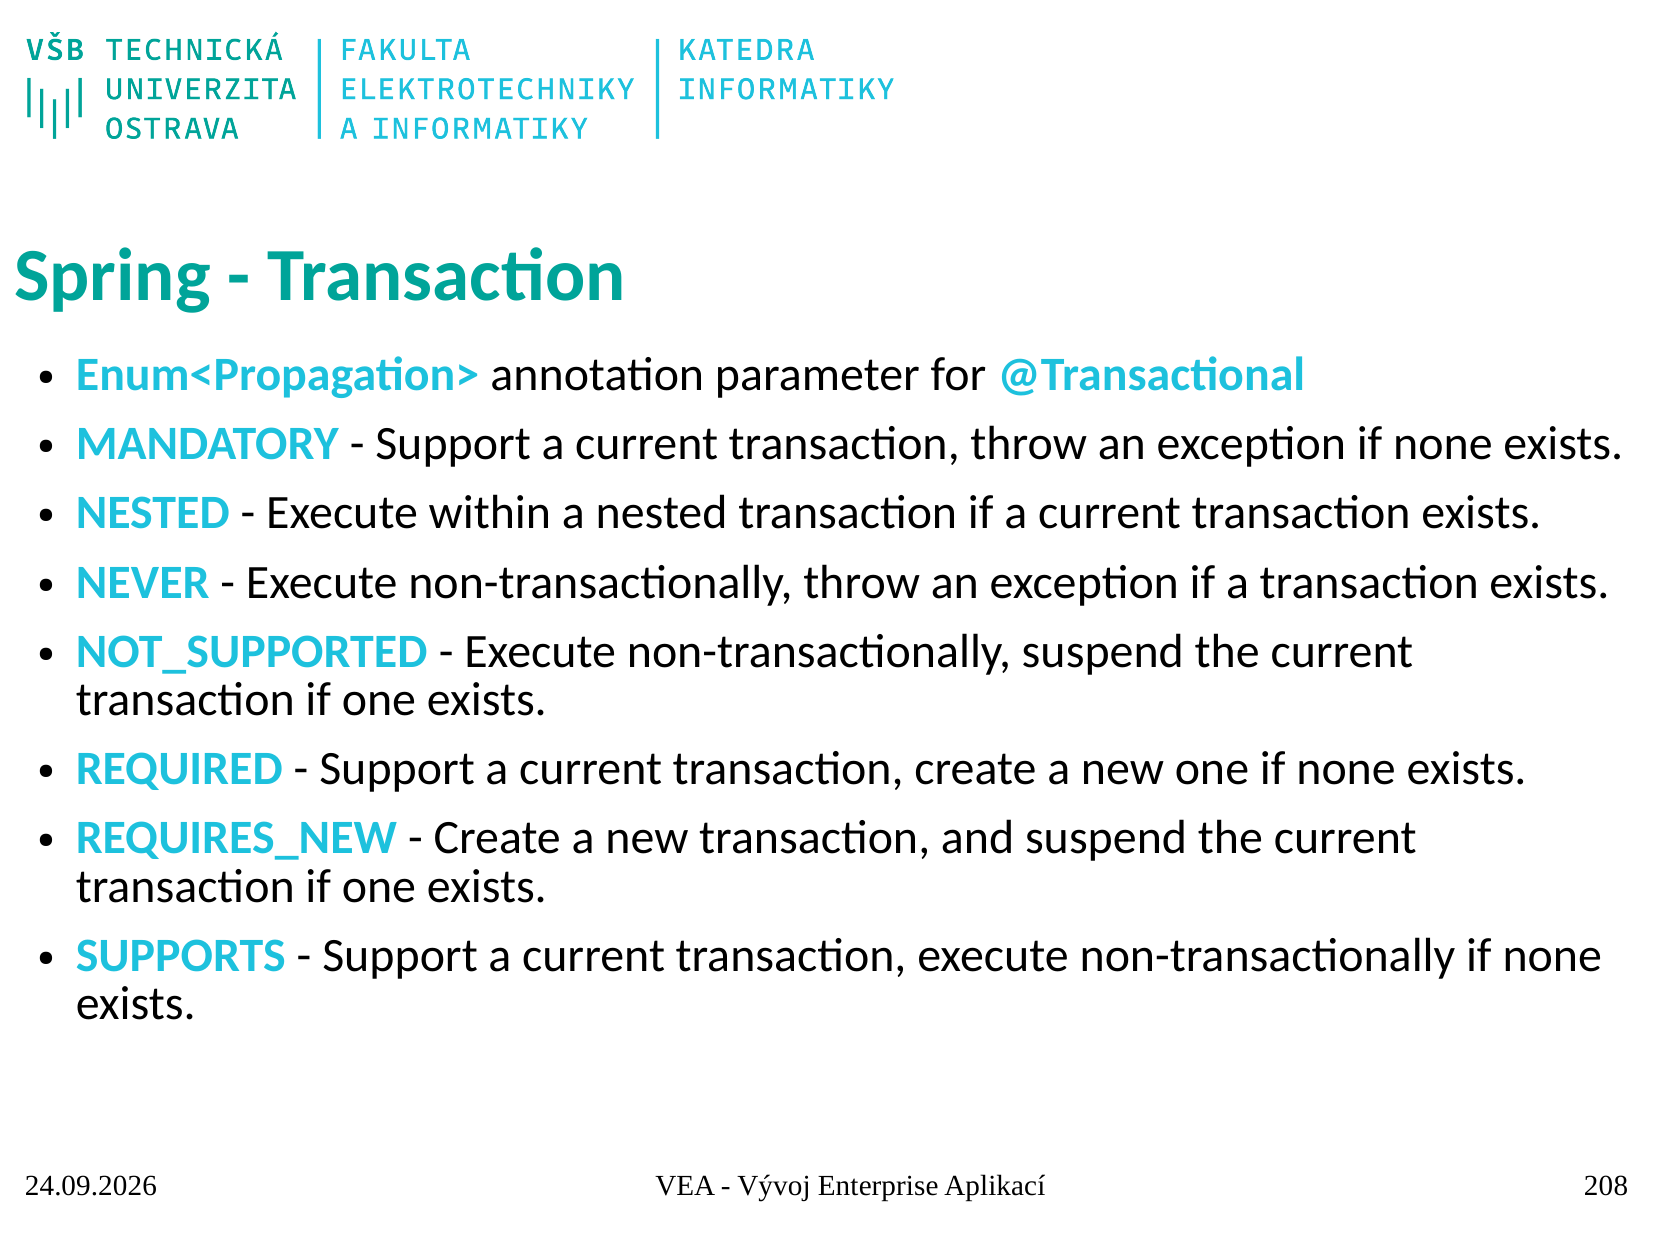

Spring - Transaction
# Enum<Propagation> annotation parameter for @Transactional
MANDATORY - Support a current transaction, throw an exception if none exists.
NESTED - Execute within a nested transaction if a current transaction exists.
NEVER - Execute non-transactionally, throw an exception if a transaction exists.
NOT_SUPPORTED - Execute non-transactionally, suspend the current transaction if one exists.
REQUIRED - Support a current transaction, create a new one if none exists.
REQUIRES_NEW - Create a new transaction, and suspend the current transaction if one exists.
SUPPORTS - Support a current transaction, execute non-transactionally if none exists.
VEA - Vývoj Enterprise Aplikací
208